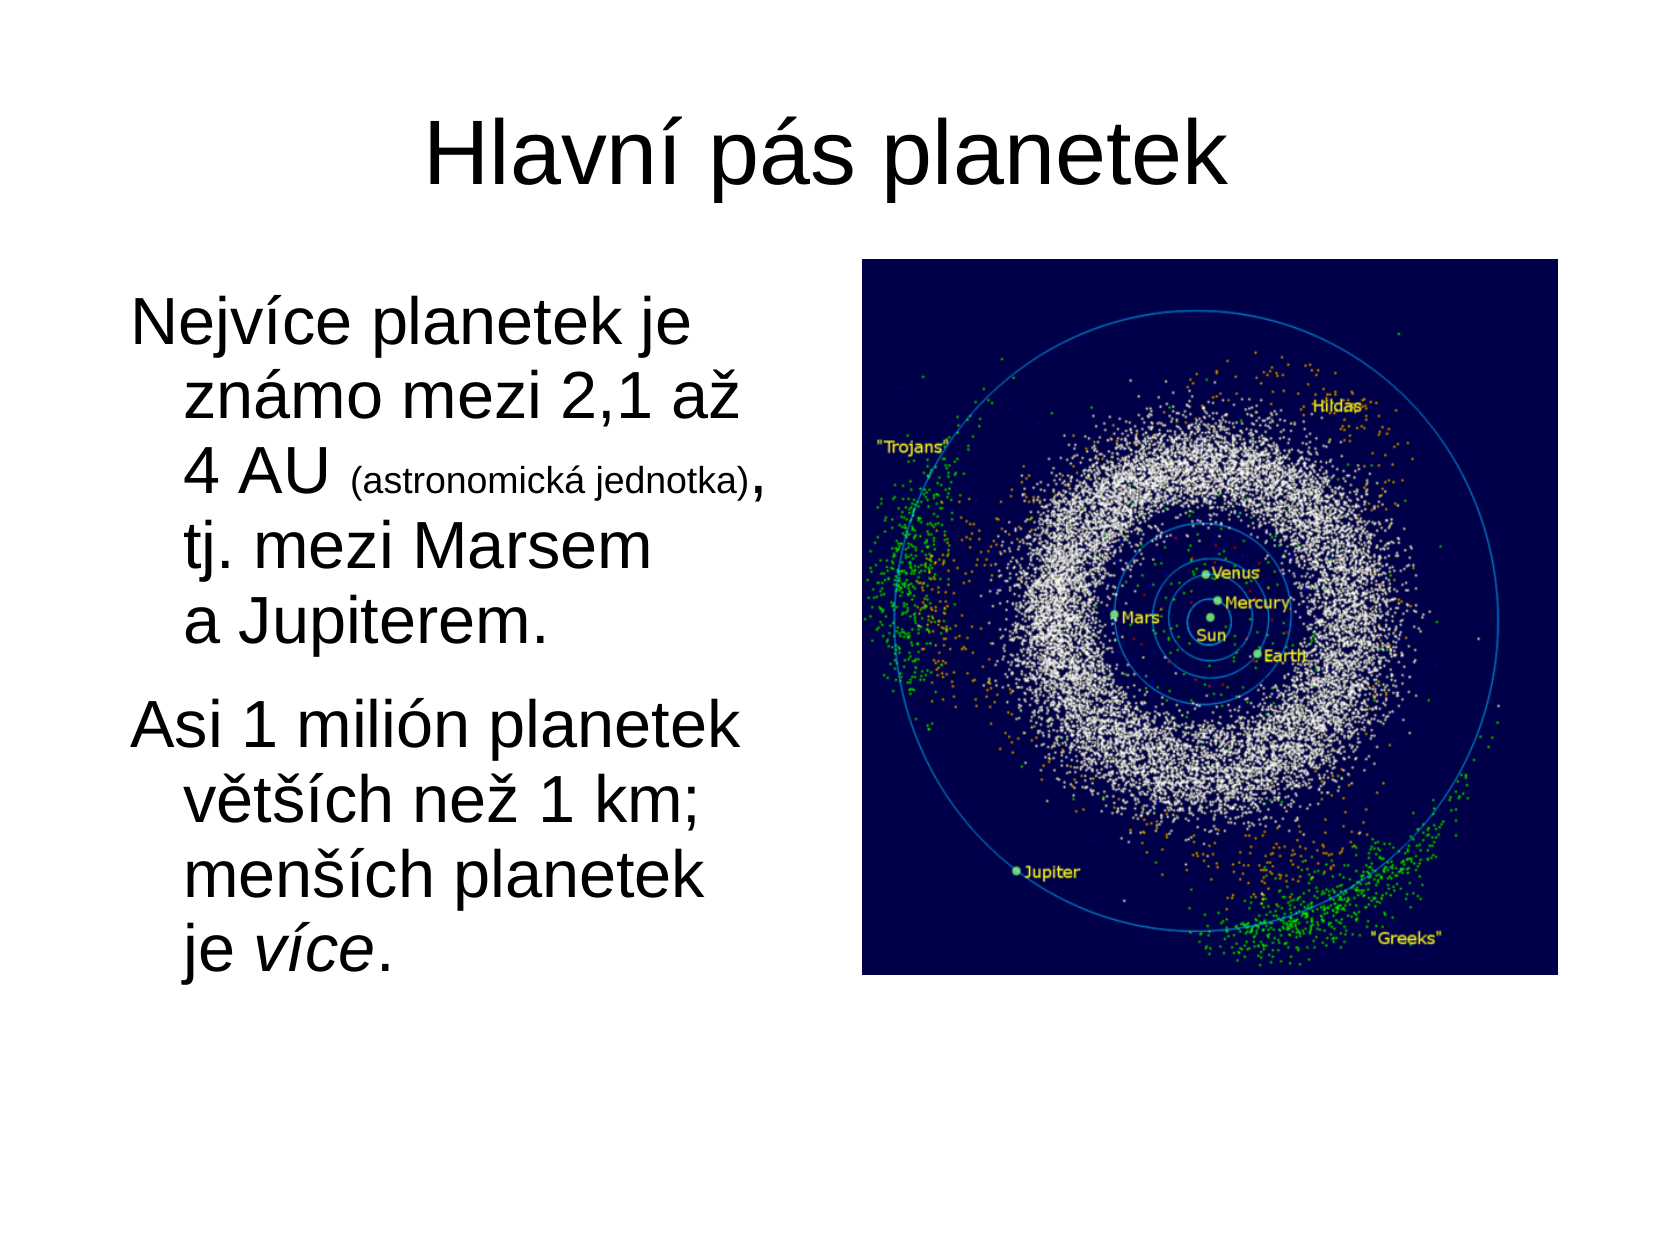

# Hlavní pás planetek
Nejvíce planetek je známo mezi 2,1 až 4 AU (astronomická jednotka), tj. mezi Marsem a Jupiterem.
Asi 1 milión planetek větších než 1 km; menších planetek je více.